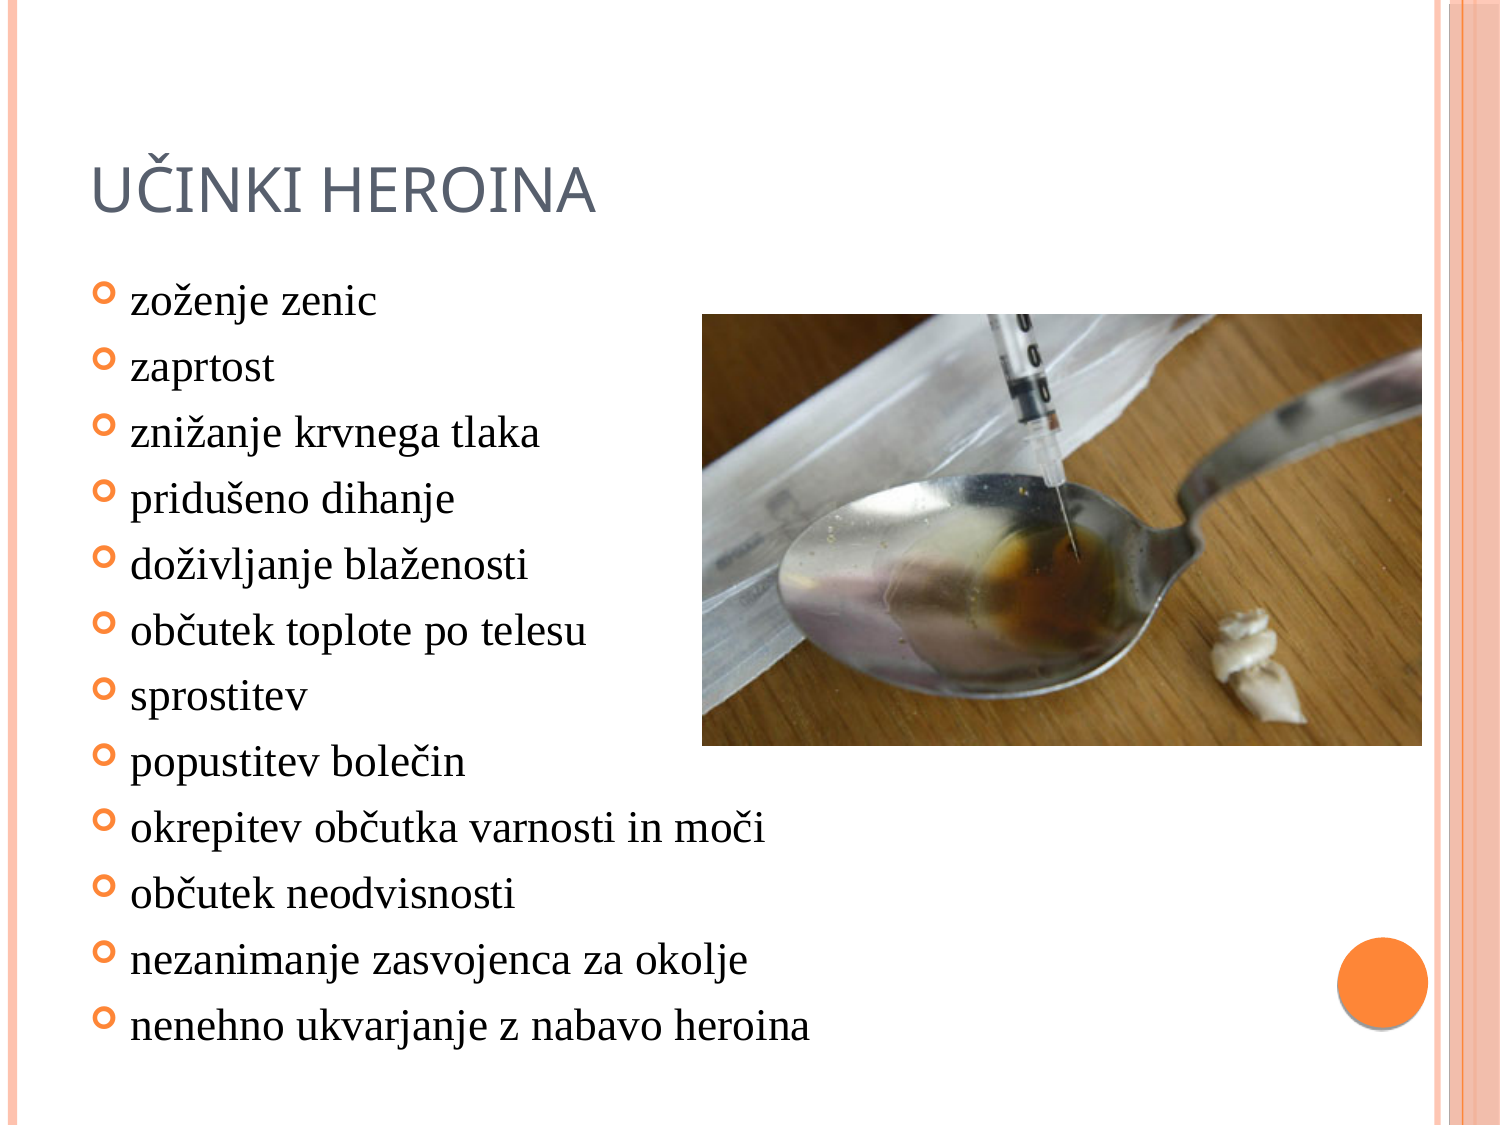

# UČINKI HEROINA
zoženje zenic
zaprtost
znižanje krvnega tlaka
pridušeno dihanje
doživljanje blaženosti
občutek toplote po telesu
sprostitev
popustitev bolečin
okrepitev občutka varnosti in moči
občutek neodvisnosti
nezanimanje zasvojenca za okolje
nenehno ukvarjanje z nabavo heroina